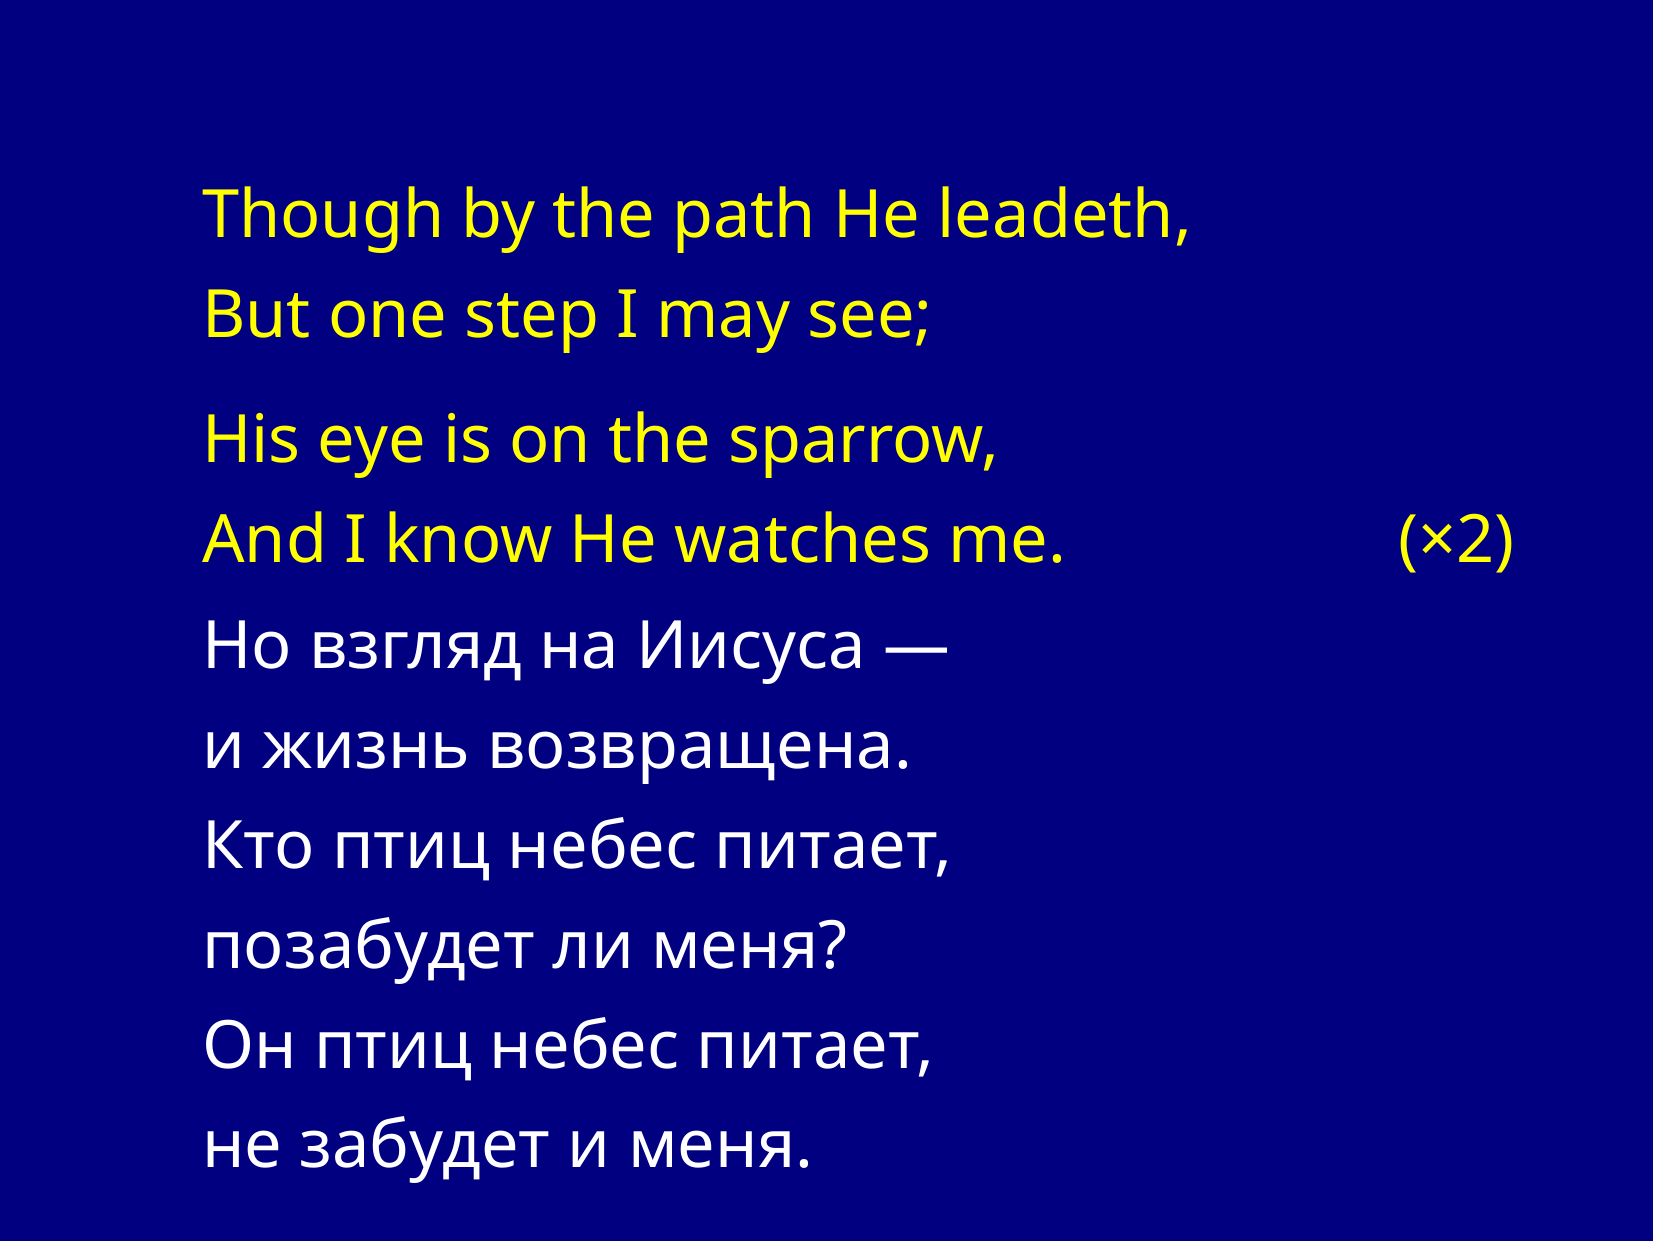

Though by the path He leadeth,
	But one step I may see;
	His eye is on the sparrow,
	And I know He watches me.	(×2)
	Но взгляд на Иисуса —
	и жизнь возвращена.
	Кто птиц небес питает,
	позабудет ли меня?
	Он птиц небес питает,
	не забудет и меня.